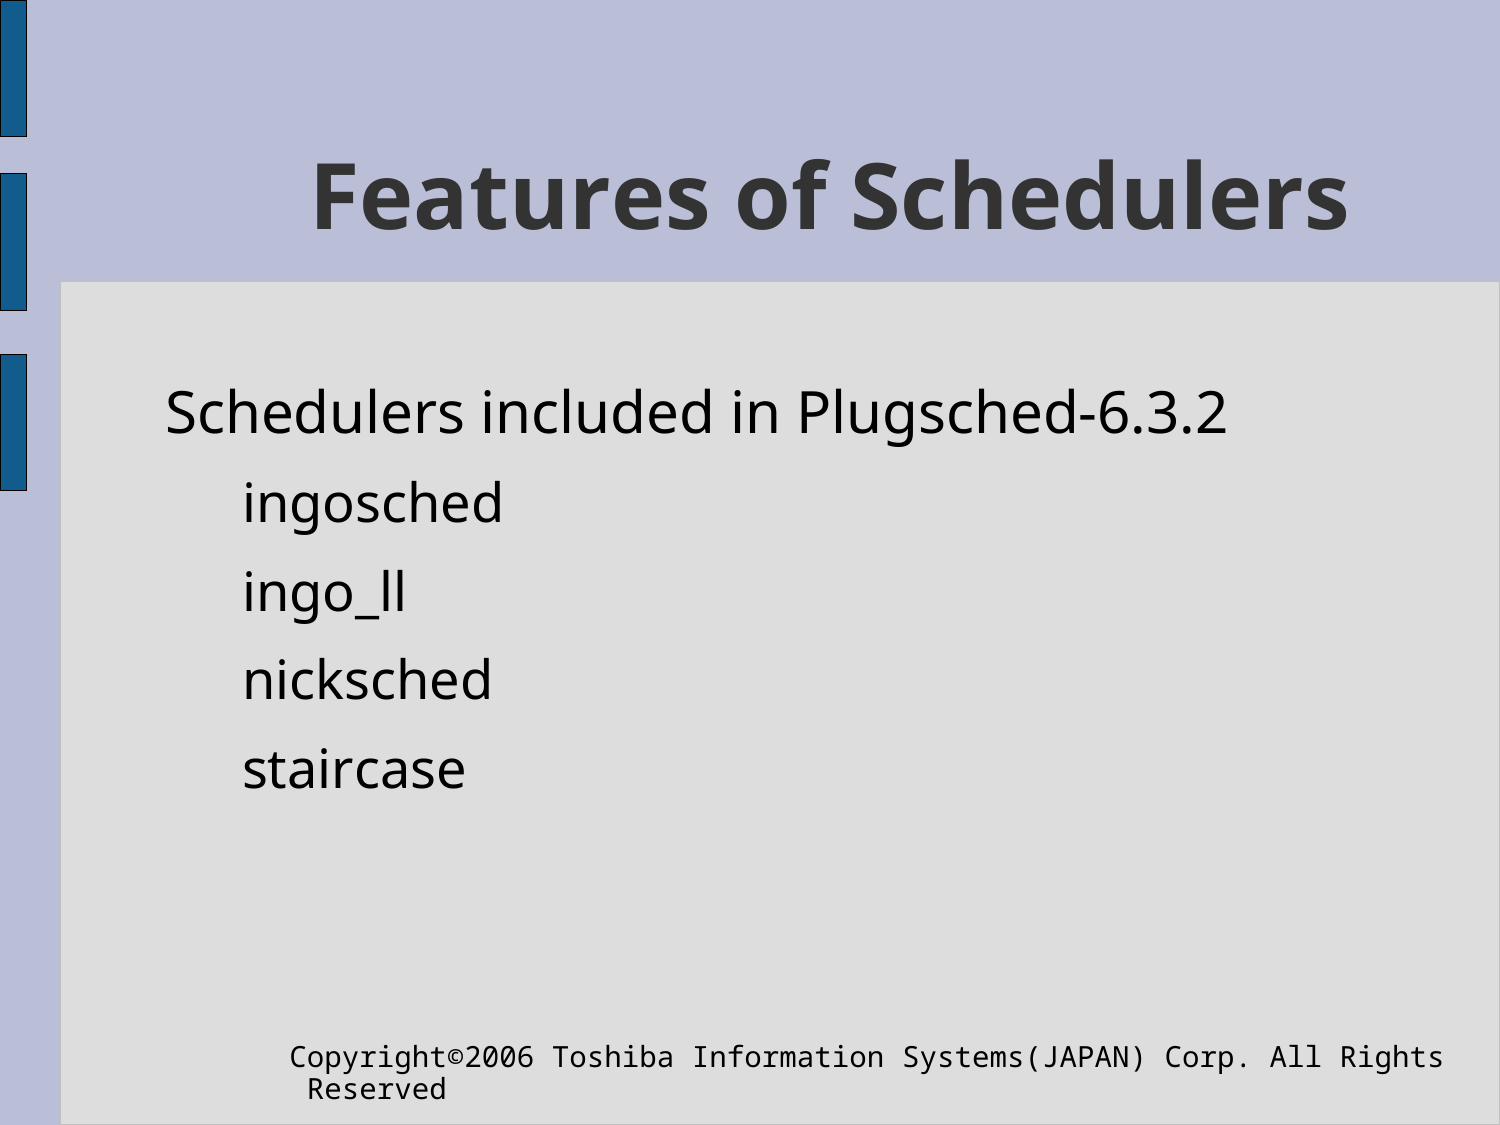

# Features of Schedulers
Schedulers included in Plugsched-6.3.2
ingosched
ingo_ll
nicksched
staircase
Copyright©2006 Toshiba Information Systems(JAPAN) Corp. All Rights Reserved